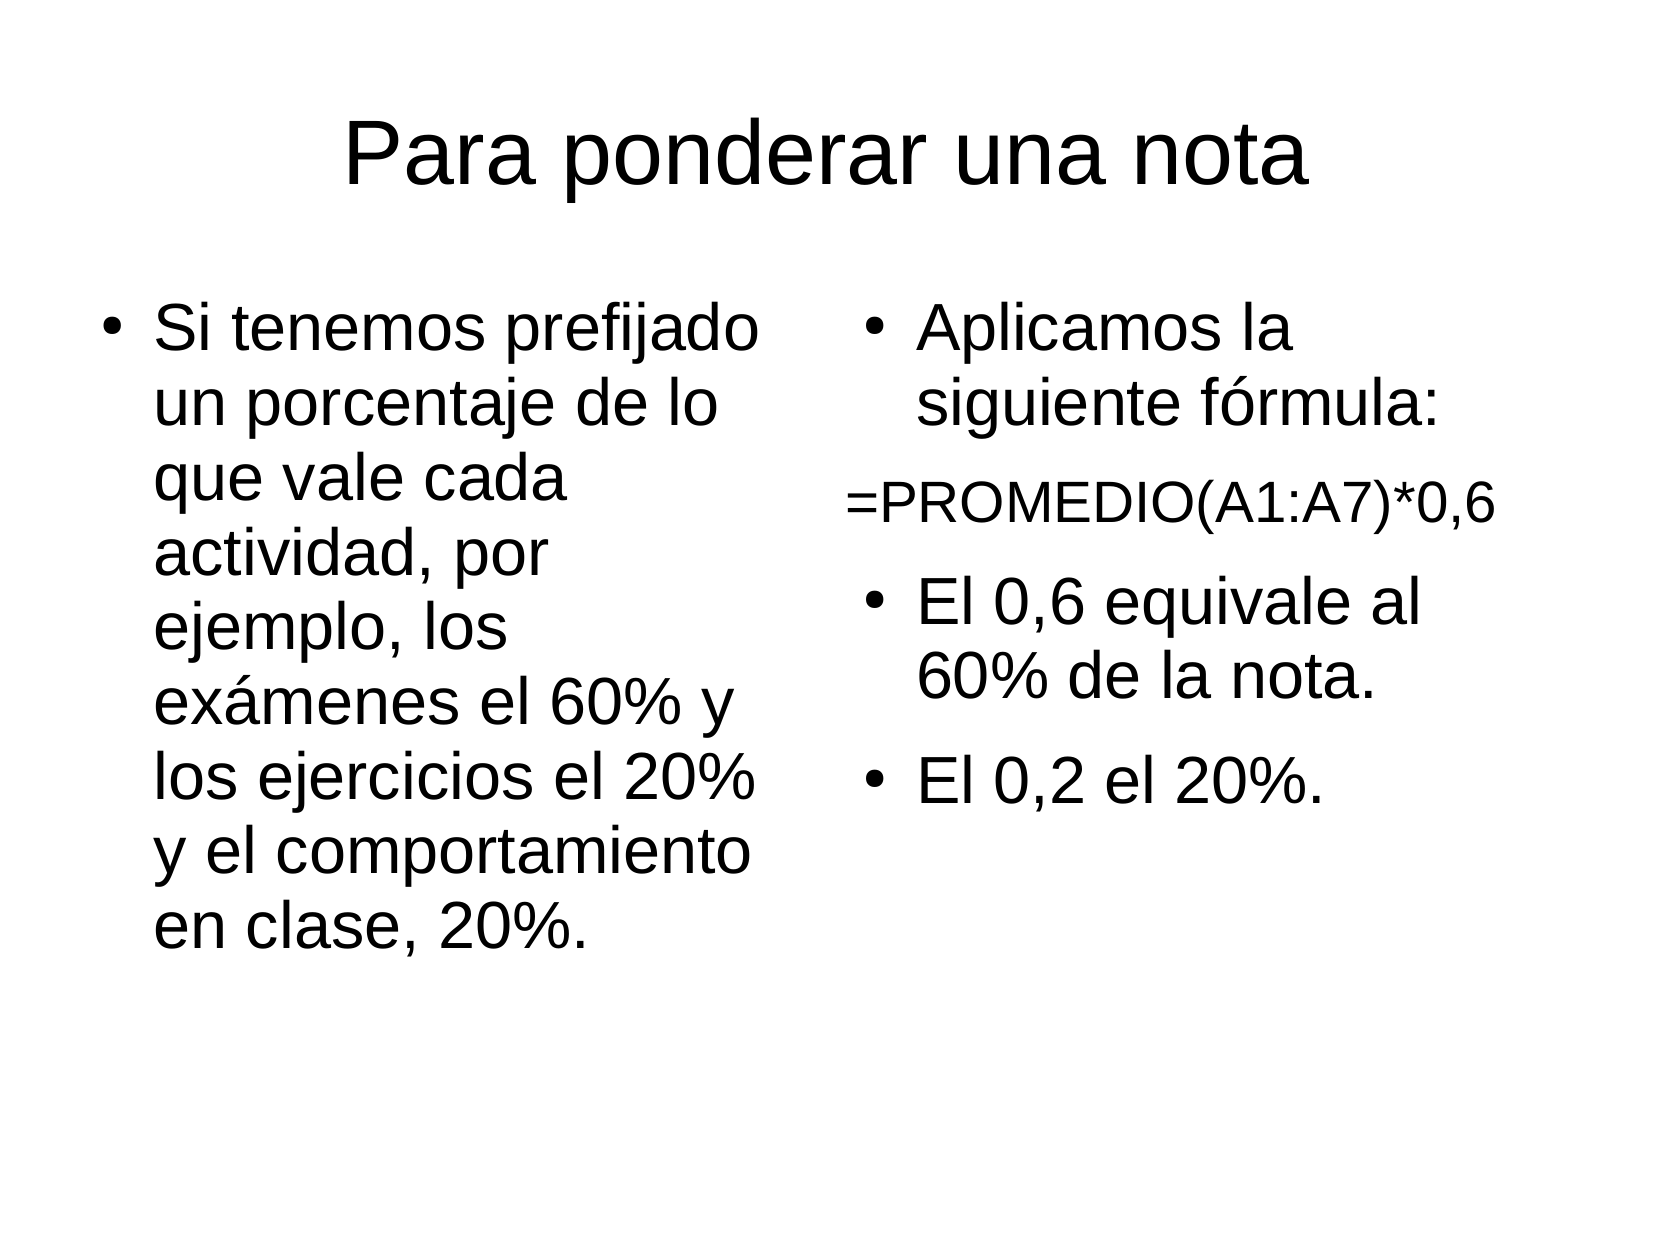

# Para ponderar una nota
Si tenemos prefijado un porcentaje de lo que vale cada actividad, por ejemplo, los exámenes el 60% y los ejercicios el 20% y el comportamiento en clase, 20%.
Aplicamos la siguiente fórmula:
=PROMEDIO(A1:A7)*0,6
El 0,6 equivale al 60% de la nota.
El 0,2 el 20%.